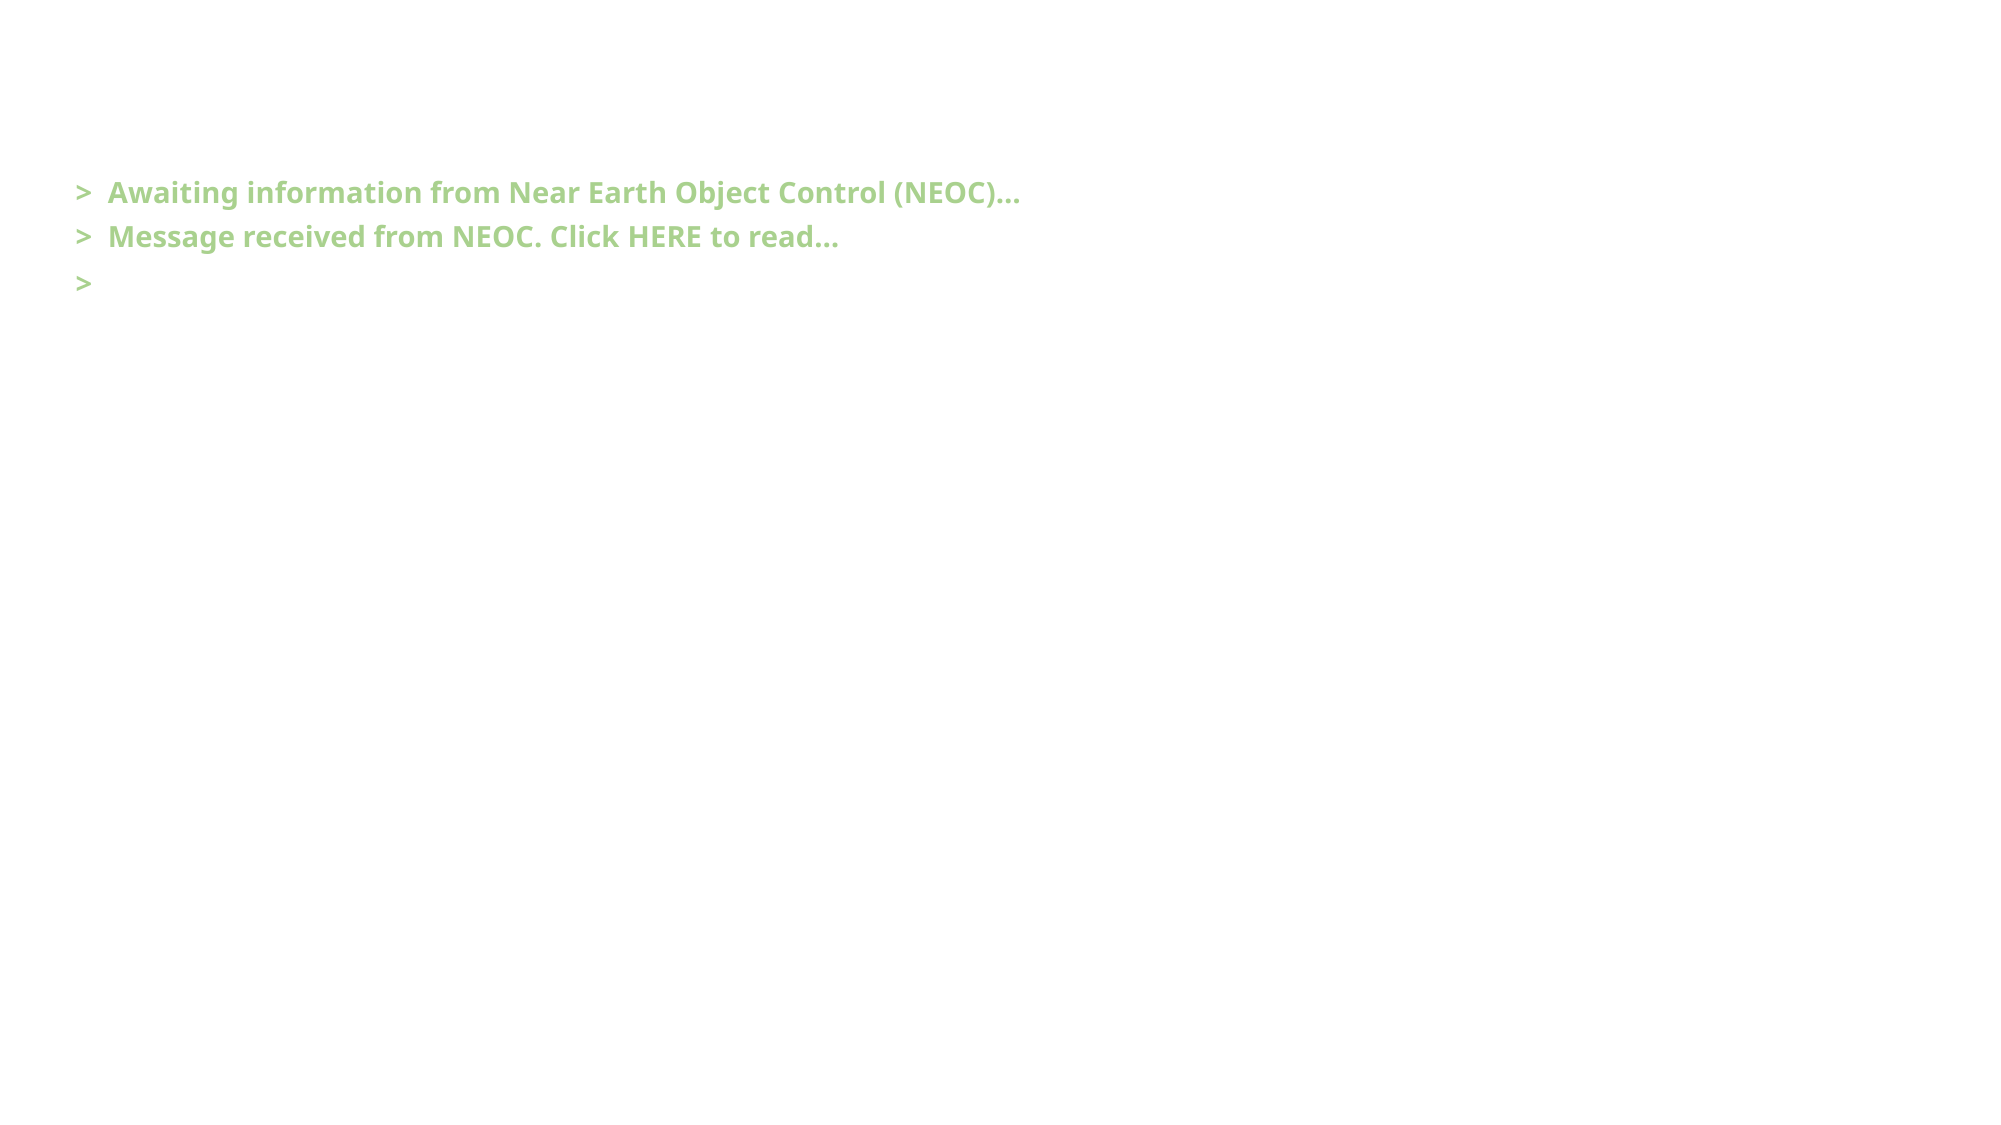

Task Pane
Mission Updates
>
Awaiting information from Near Earth Object Control (NEOC)…
>
Message received from NEOC. Click HERE to read…
>